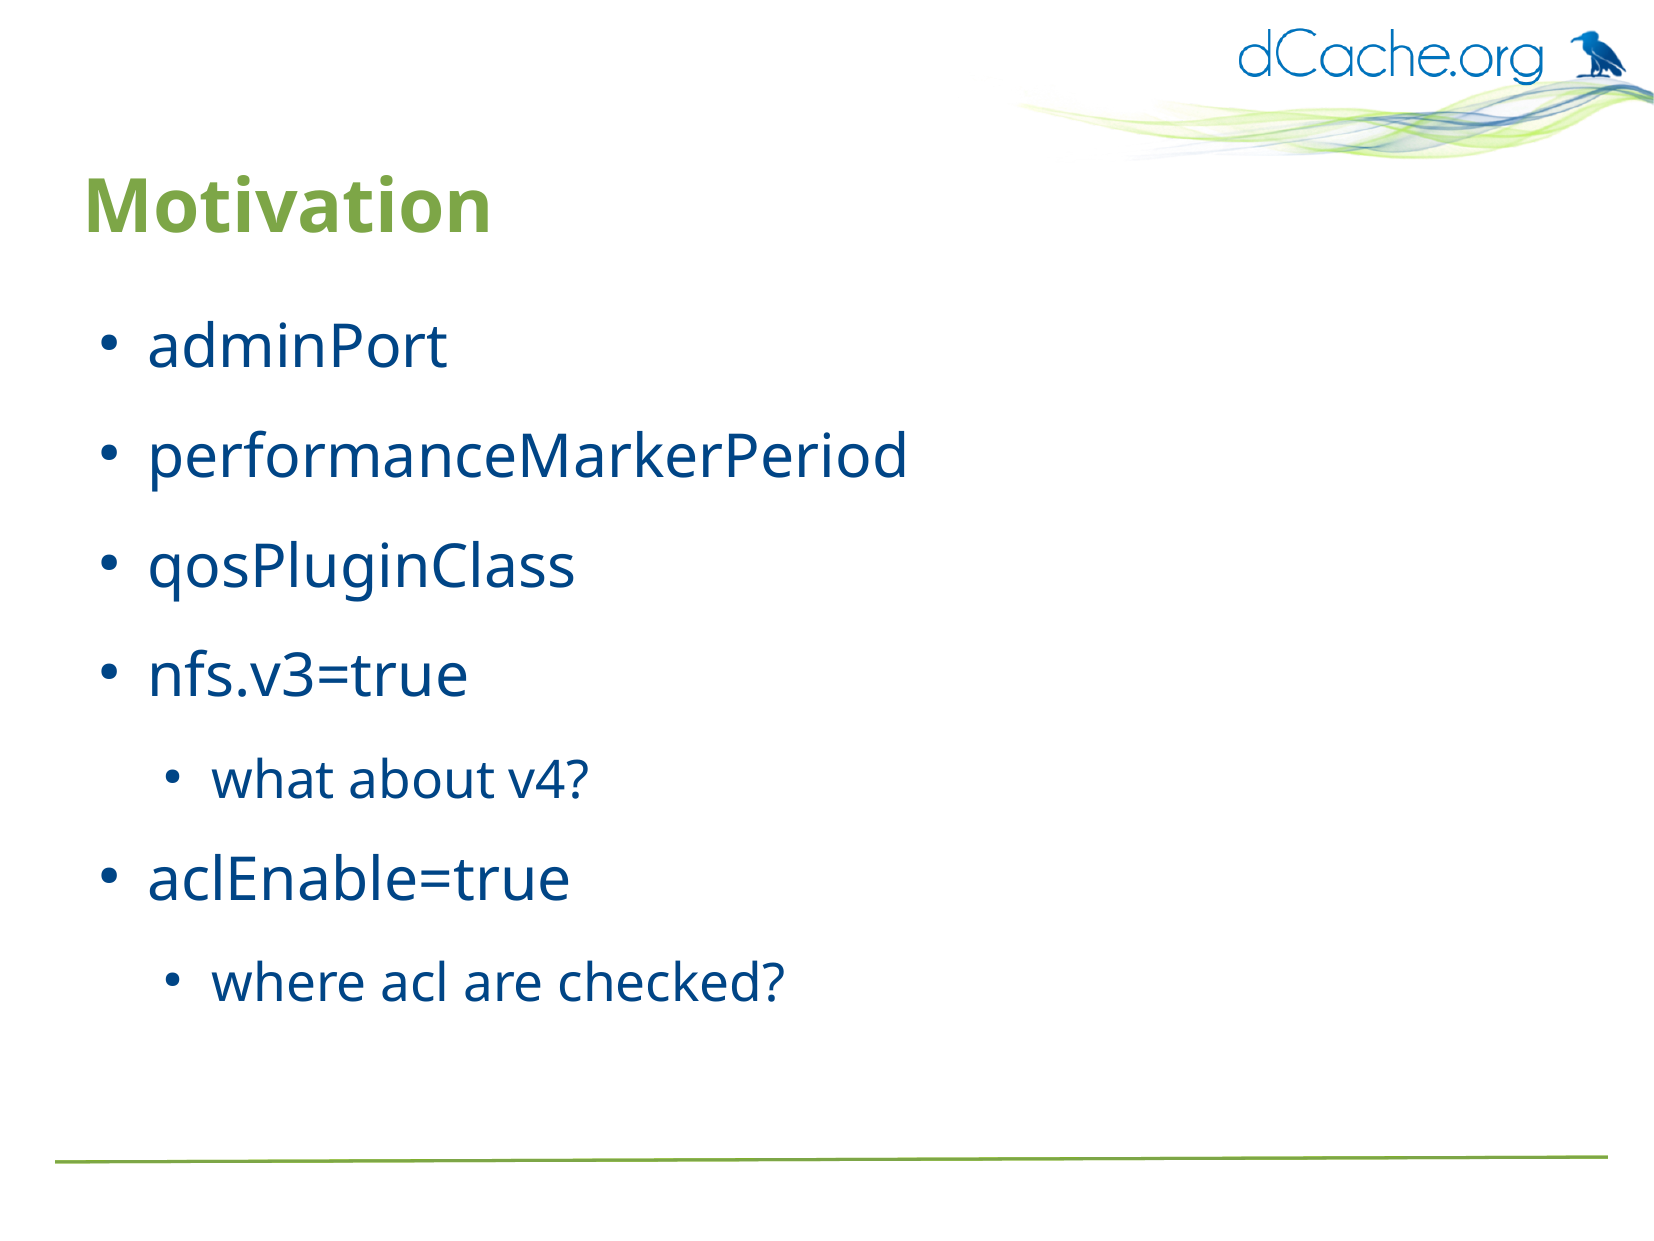

# Motivation
adminPort
performanceMarkerPeriod
qosPluginClass
nfs.v3=true
what about v4?
aclEnable=true
where acl are checked?